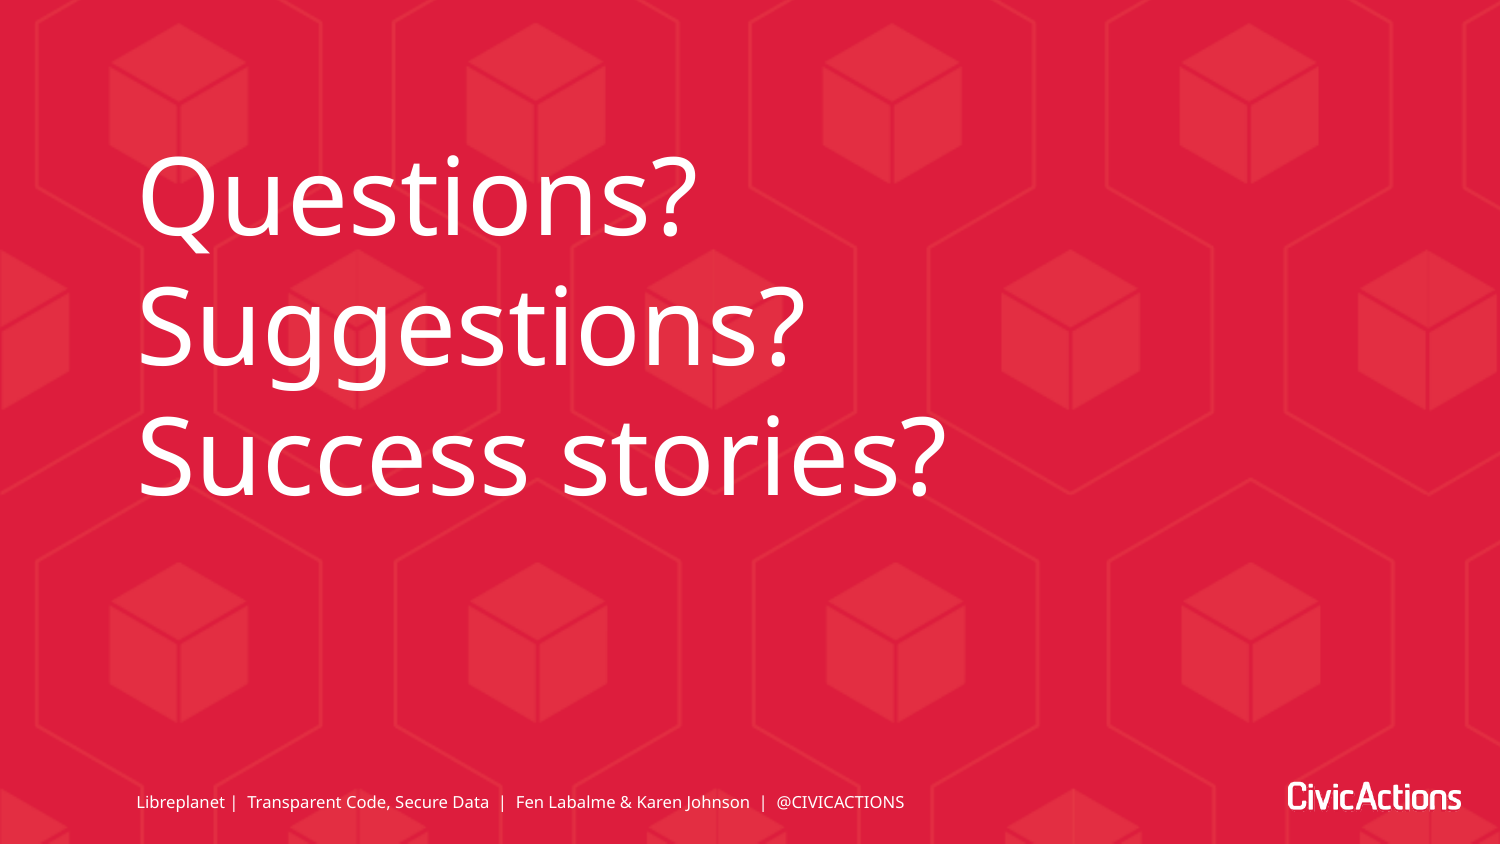

# Questions? Suggestions? Success stories?
Libreplanet | Transparent Code, Secure Data | Fen Labalme & Karen Johnson | @CIVICACTIONS